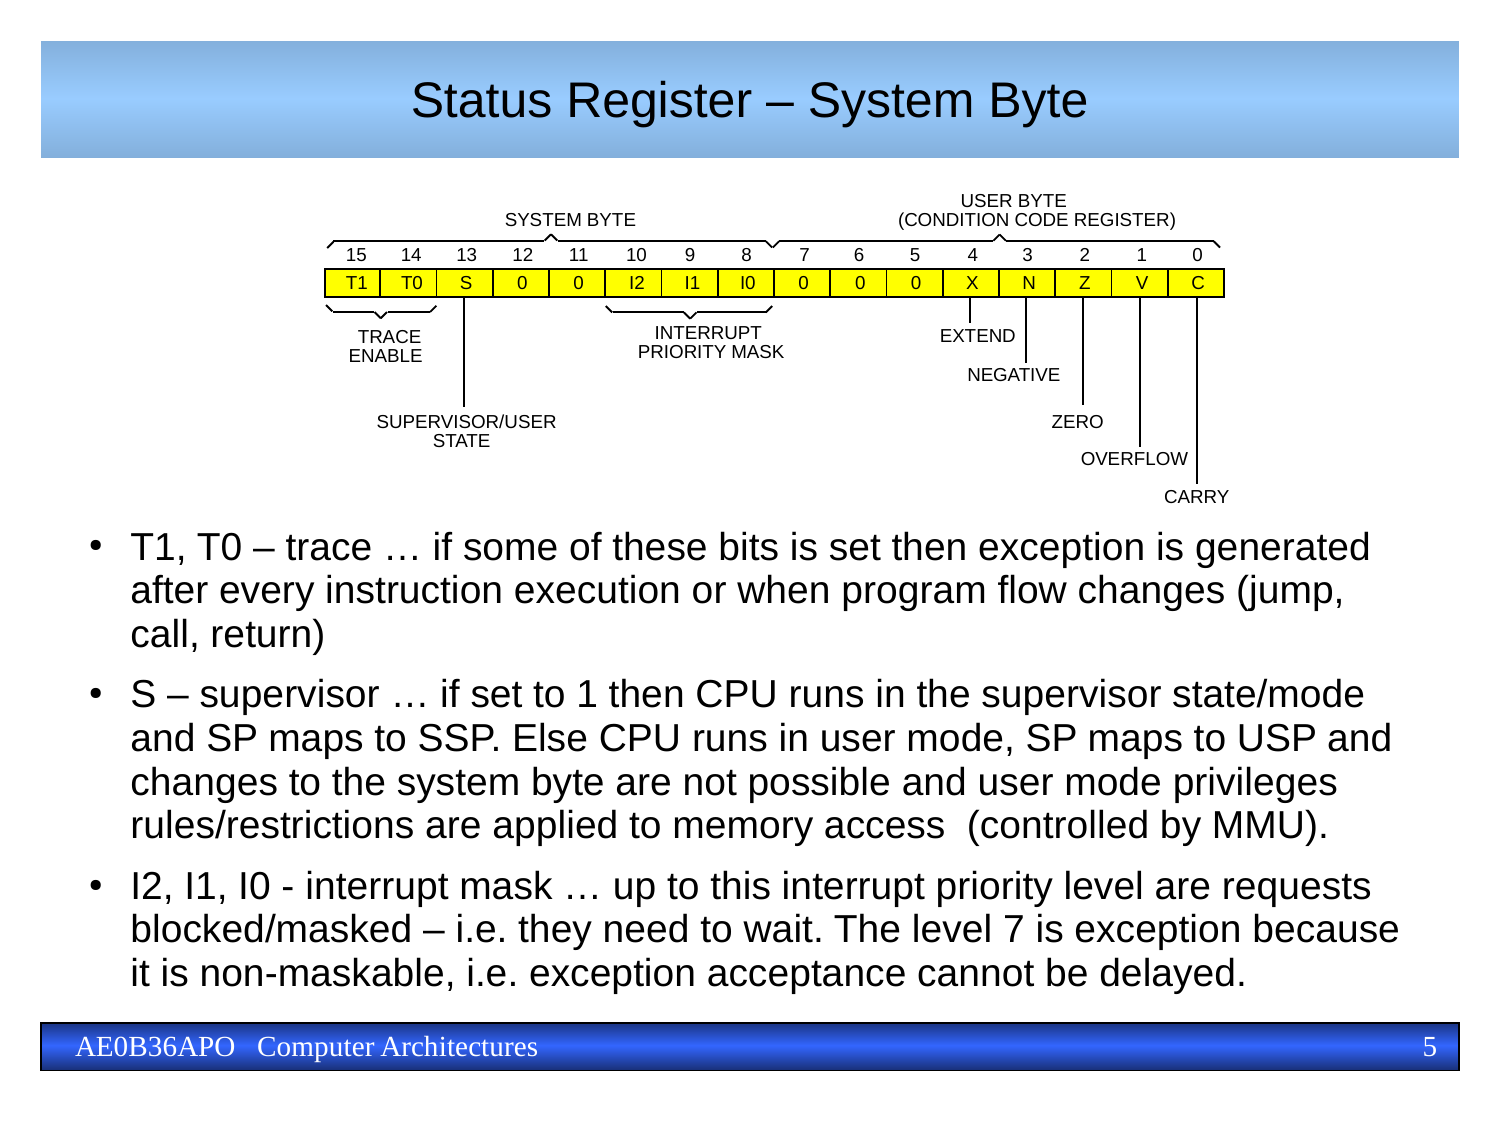

# Status Register – System Byte
USER BYTE
SYSTEM BYTE
(CONDITION CODE REGISTER)
15
14
13
12
11
10
9
8
7
6
5
4
3
2
1
0
T1
T0
S
0
0
I2
I1
I0
0
0
0
X
N
Z
V
C
INTERRUPT
EXTEND
TRACE
PRIORITY MASK
ENABLE
NEGATIVE
SUPERVISOR/USER
ZERO
STATE
OVERFLOW
CARRY
T1, T0 – trace … if some of these bits is set then exception is generated after every instruction execution or when program flow changes (jump, call, return)
S – supervisor … if set to 1 then CPU runs in the supervisor state/mode and SP maps to SSP. Else CPU runs in user mode, SP maps to USP and changes to the system byte are not possible and user mode privileges rules/restrictions are applied to memory access (controlled by MMU).
I2, I1, I0 - interrupt mask … up to this interrupt priority level are requests blocked/masked – i.e. they need to wait. The level 7 is exception because it is non-maskable, i.e. exception acceptance cannot be delayed.
AE0B36APO Computer Architectures
5